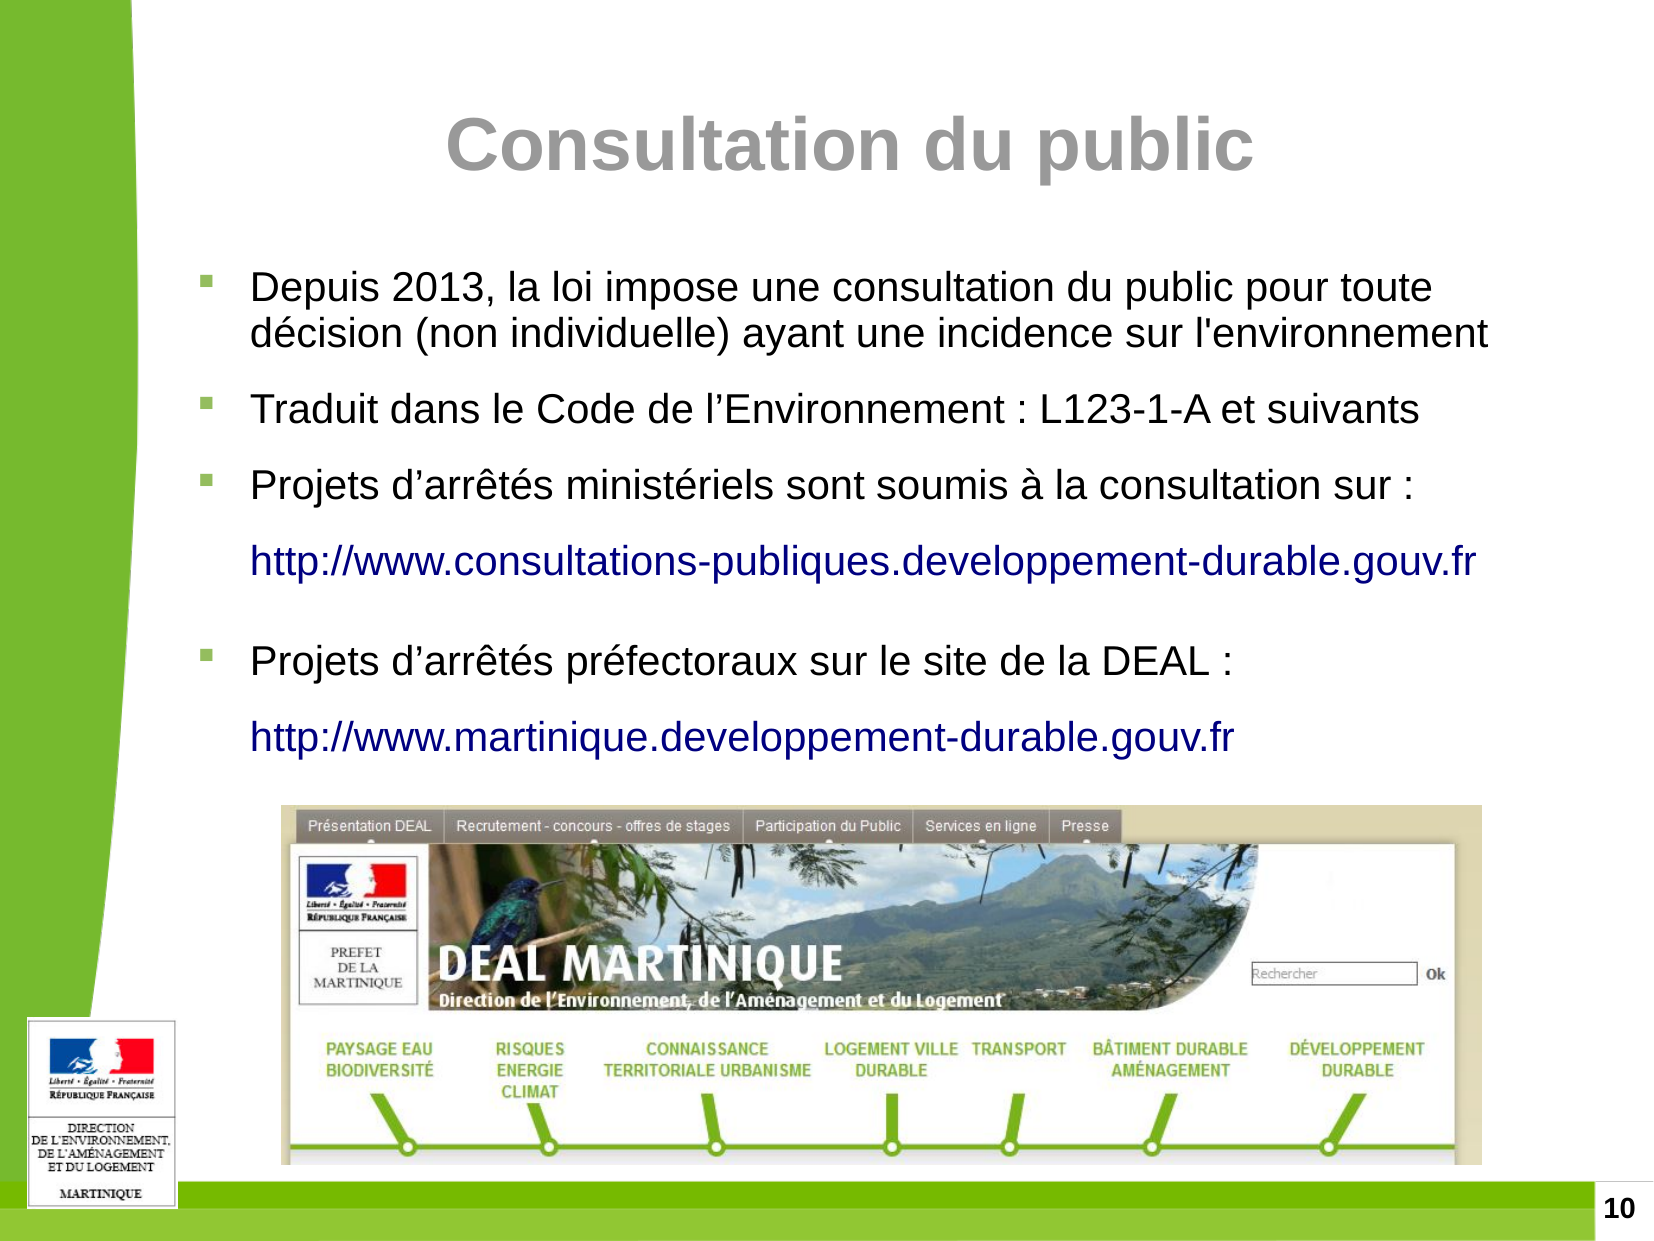

# Consultation du public
Depuis 2013, la loi impose une consultation du public pour toute décision (non individuelle) ayant une incidence sur l'environnement
Traduit dans le Code de l’Environnement : L123-1-A et suivants
Projets d’arrêtés ministériels sont soumis à la consultation sur :
http://www.consultations-publiques.developpement-durable.gouv.fr
Projets d’arrêtés préfectoraux sur le site de la DEAL :
http://www.martinique.developpement-durable.gouv.fr